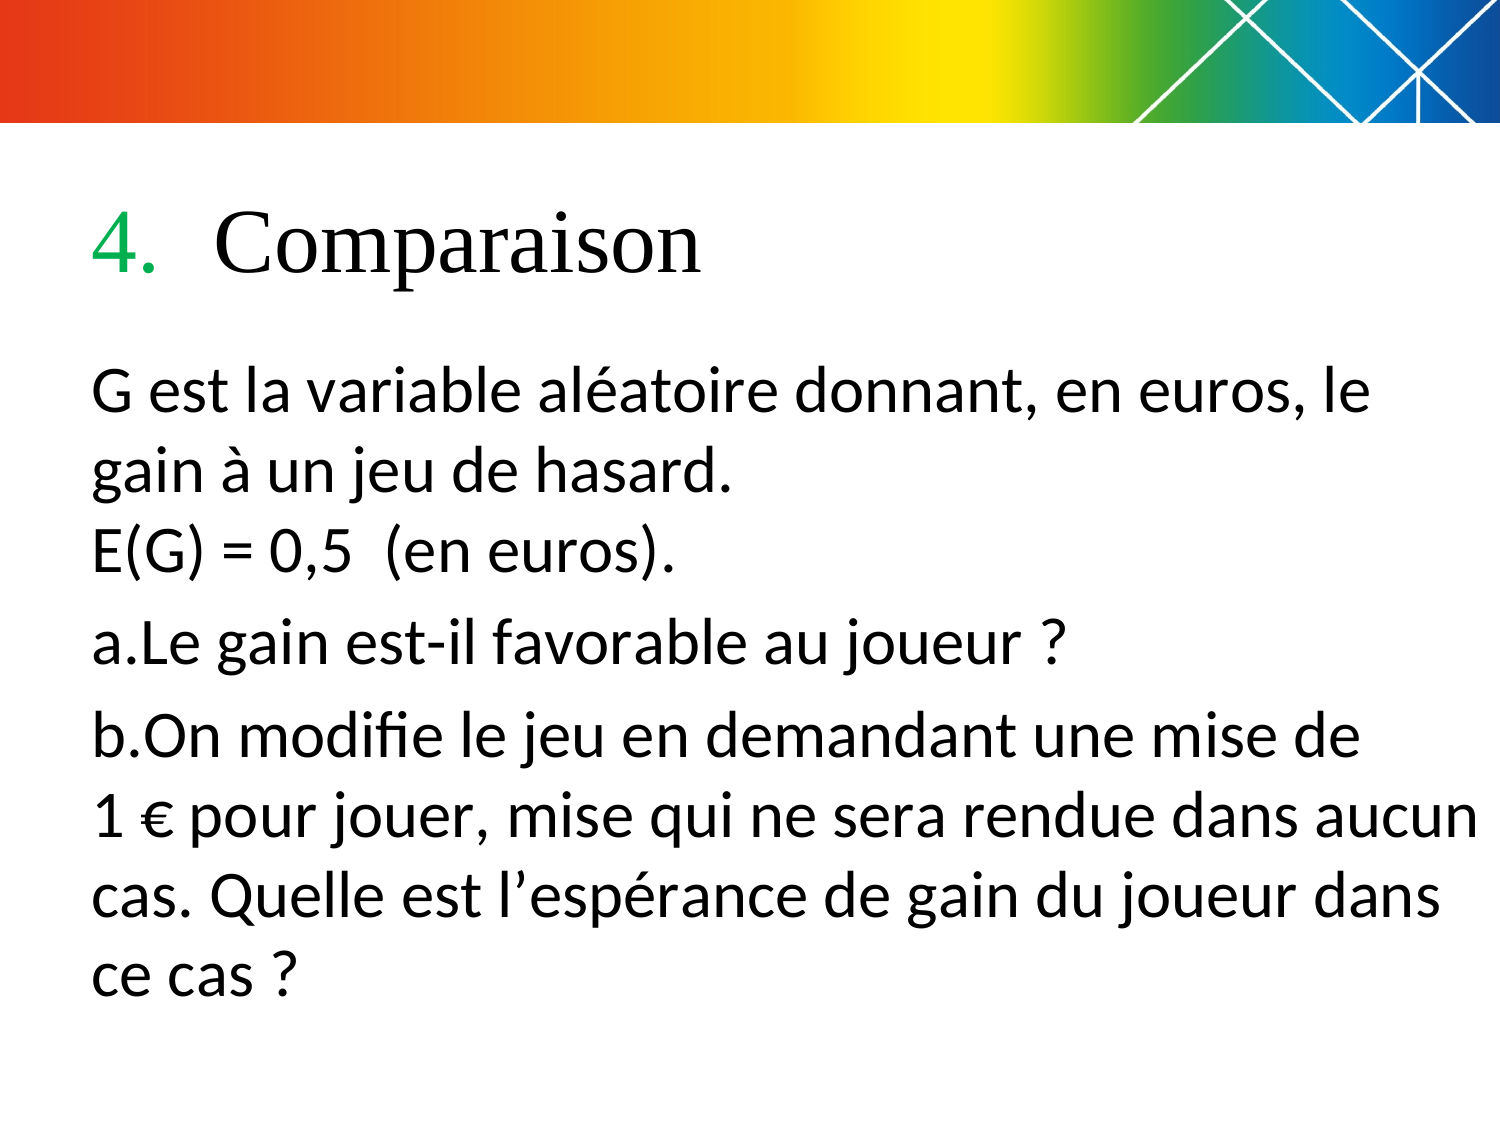

# Comparaison
G est la variable aléatoire donnant, en euros, le gain à un jeu de hasard.
E(G) = 0,5 (en euros).
Le gain est-il favorable au joueur ?
On modifie le jeu en demandant une mise de
1 € pour jouer, mise qui ne sera rendue dans aucun cas. Quelle est l’espérance de gain du joueur dans ce cas ?